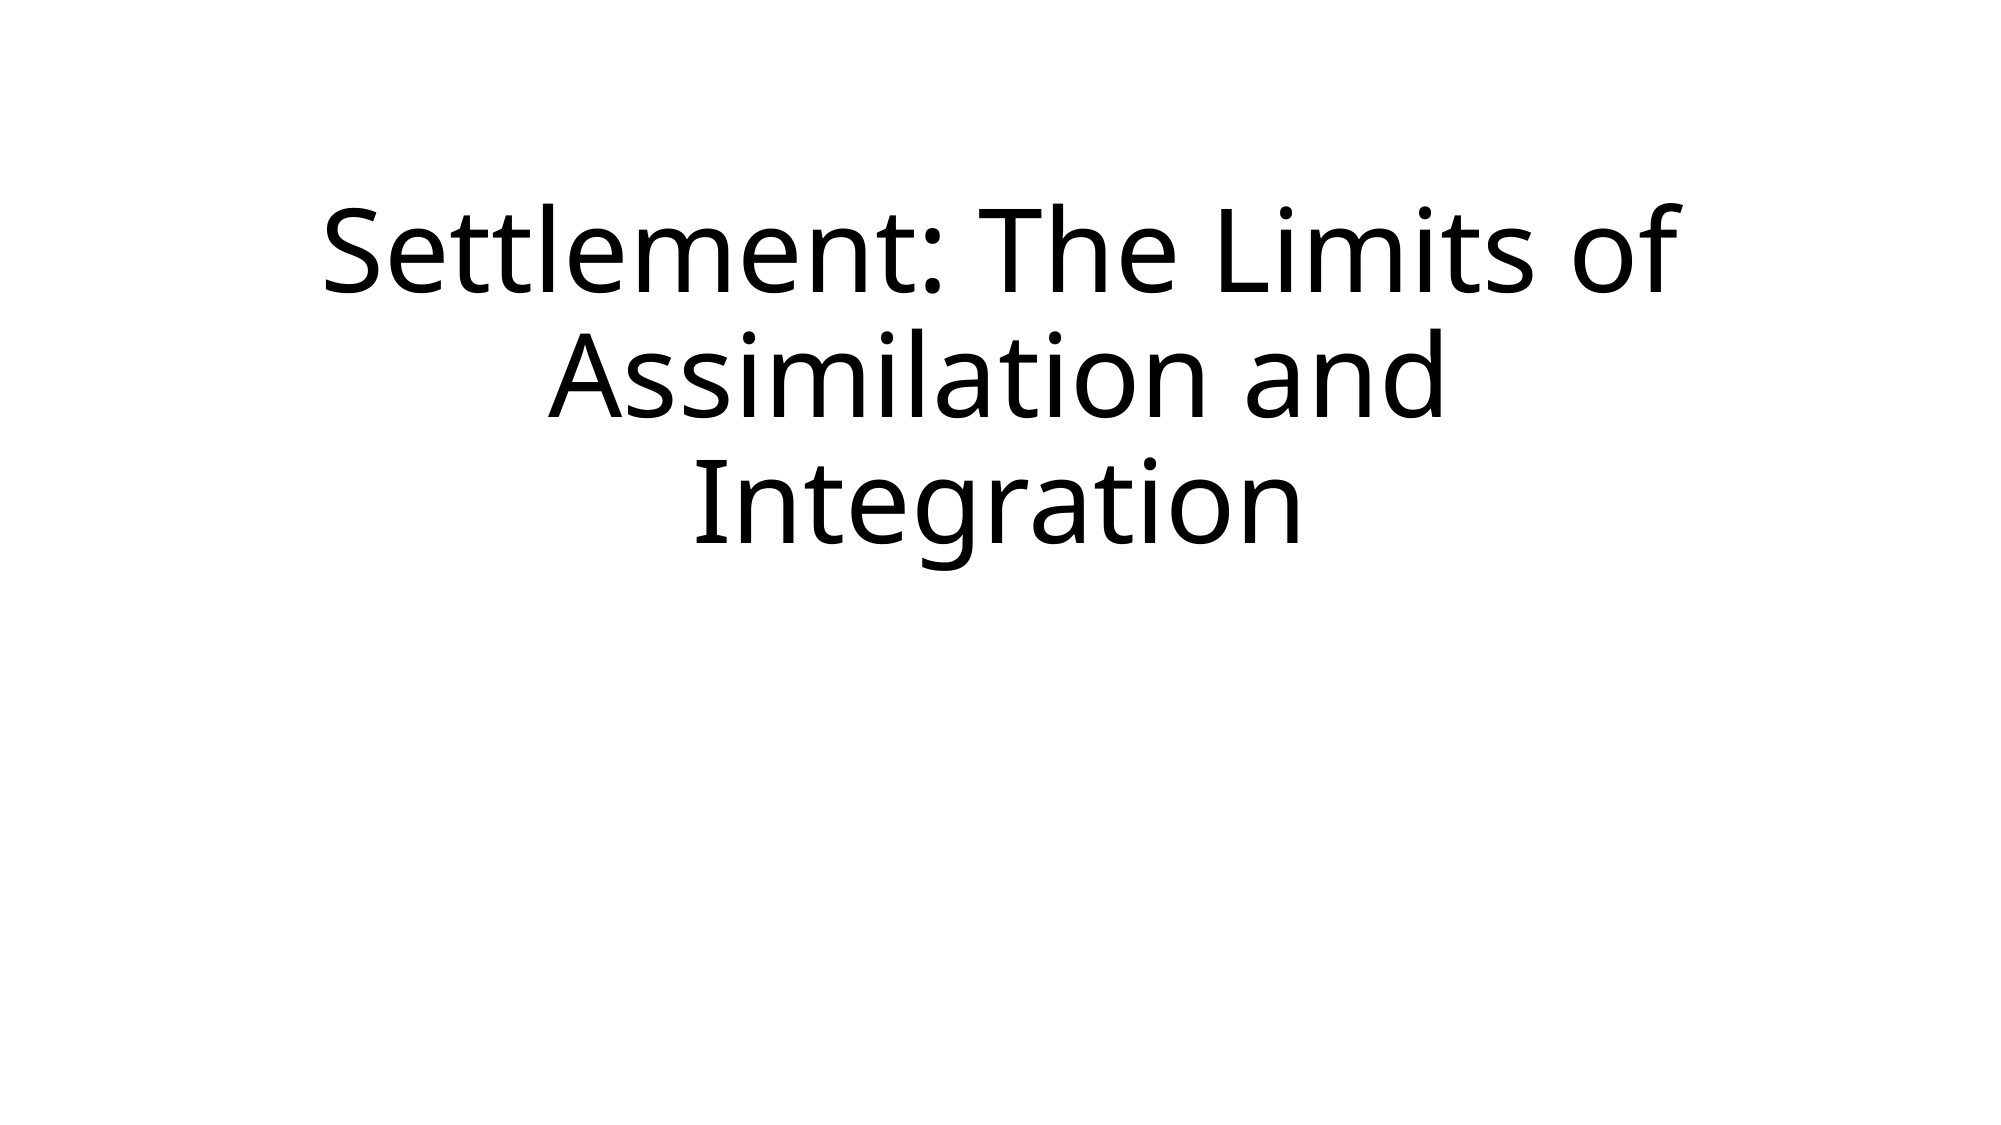

# Settlement: The Limits of Assimilation and Integration